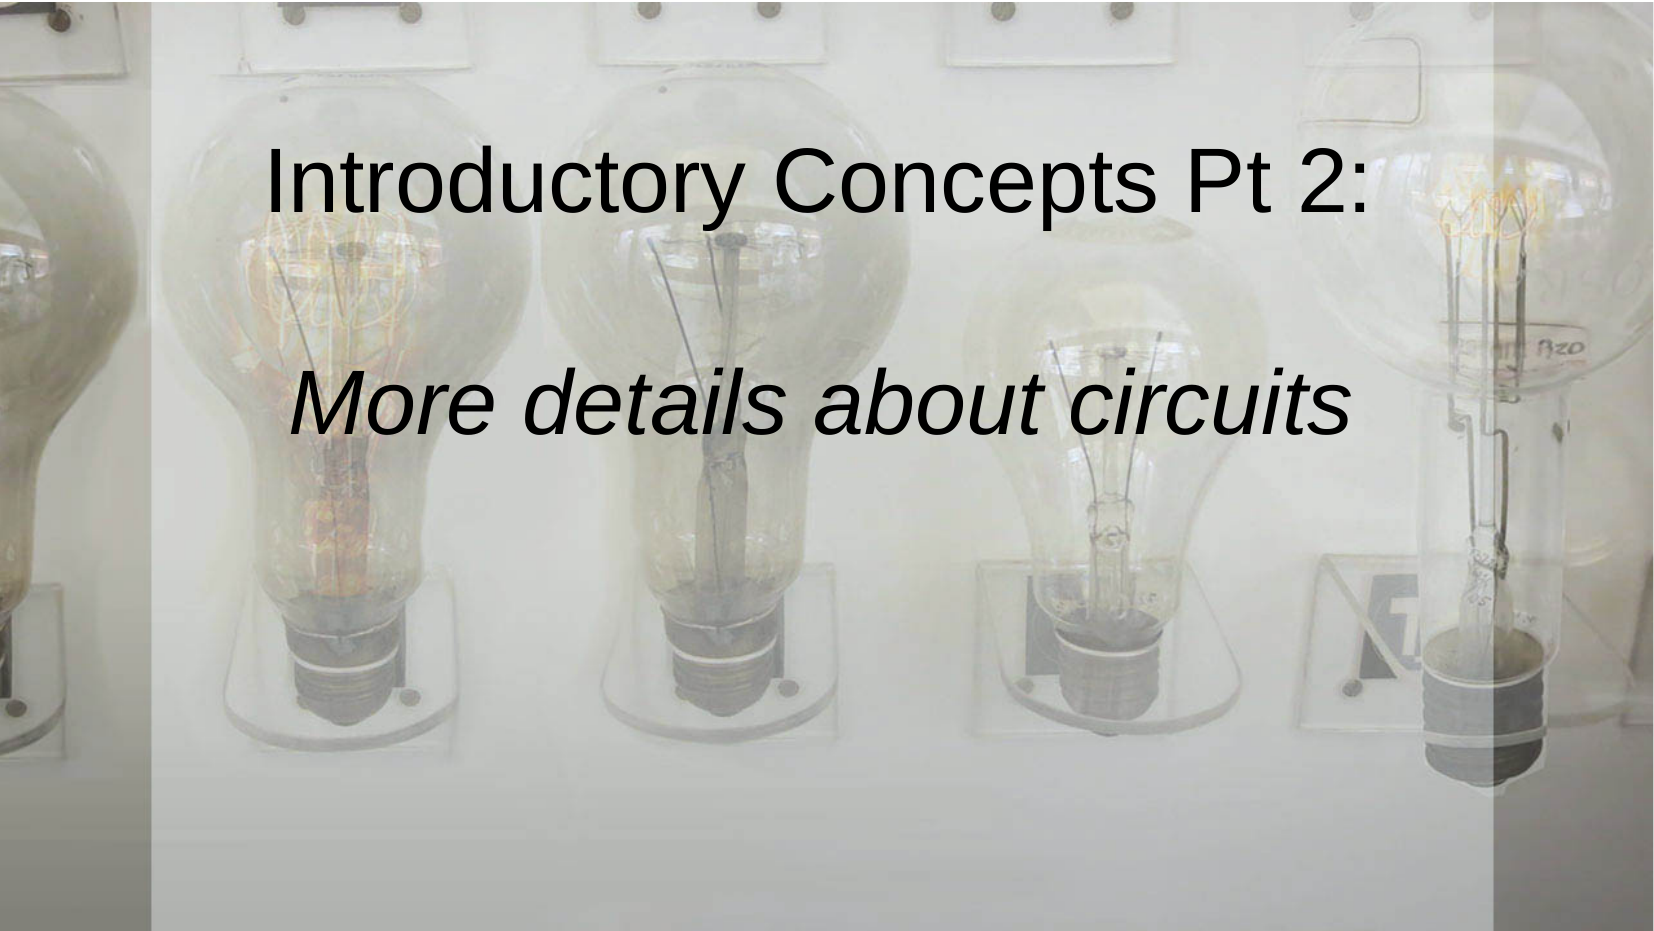

Introductory Concepts Pt 2:
# To recap:
More details about circuits